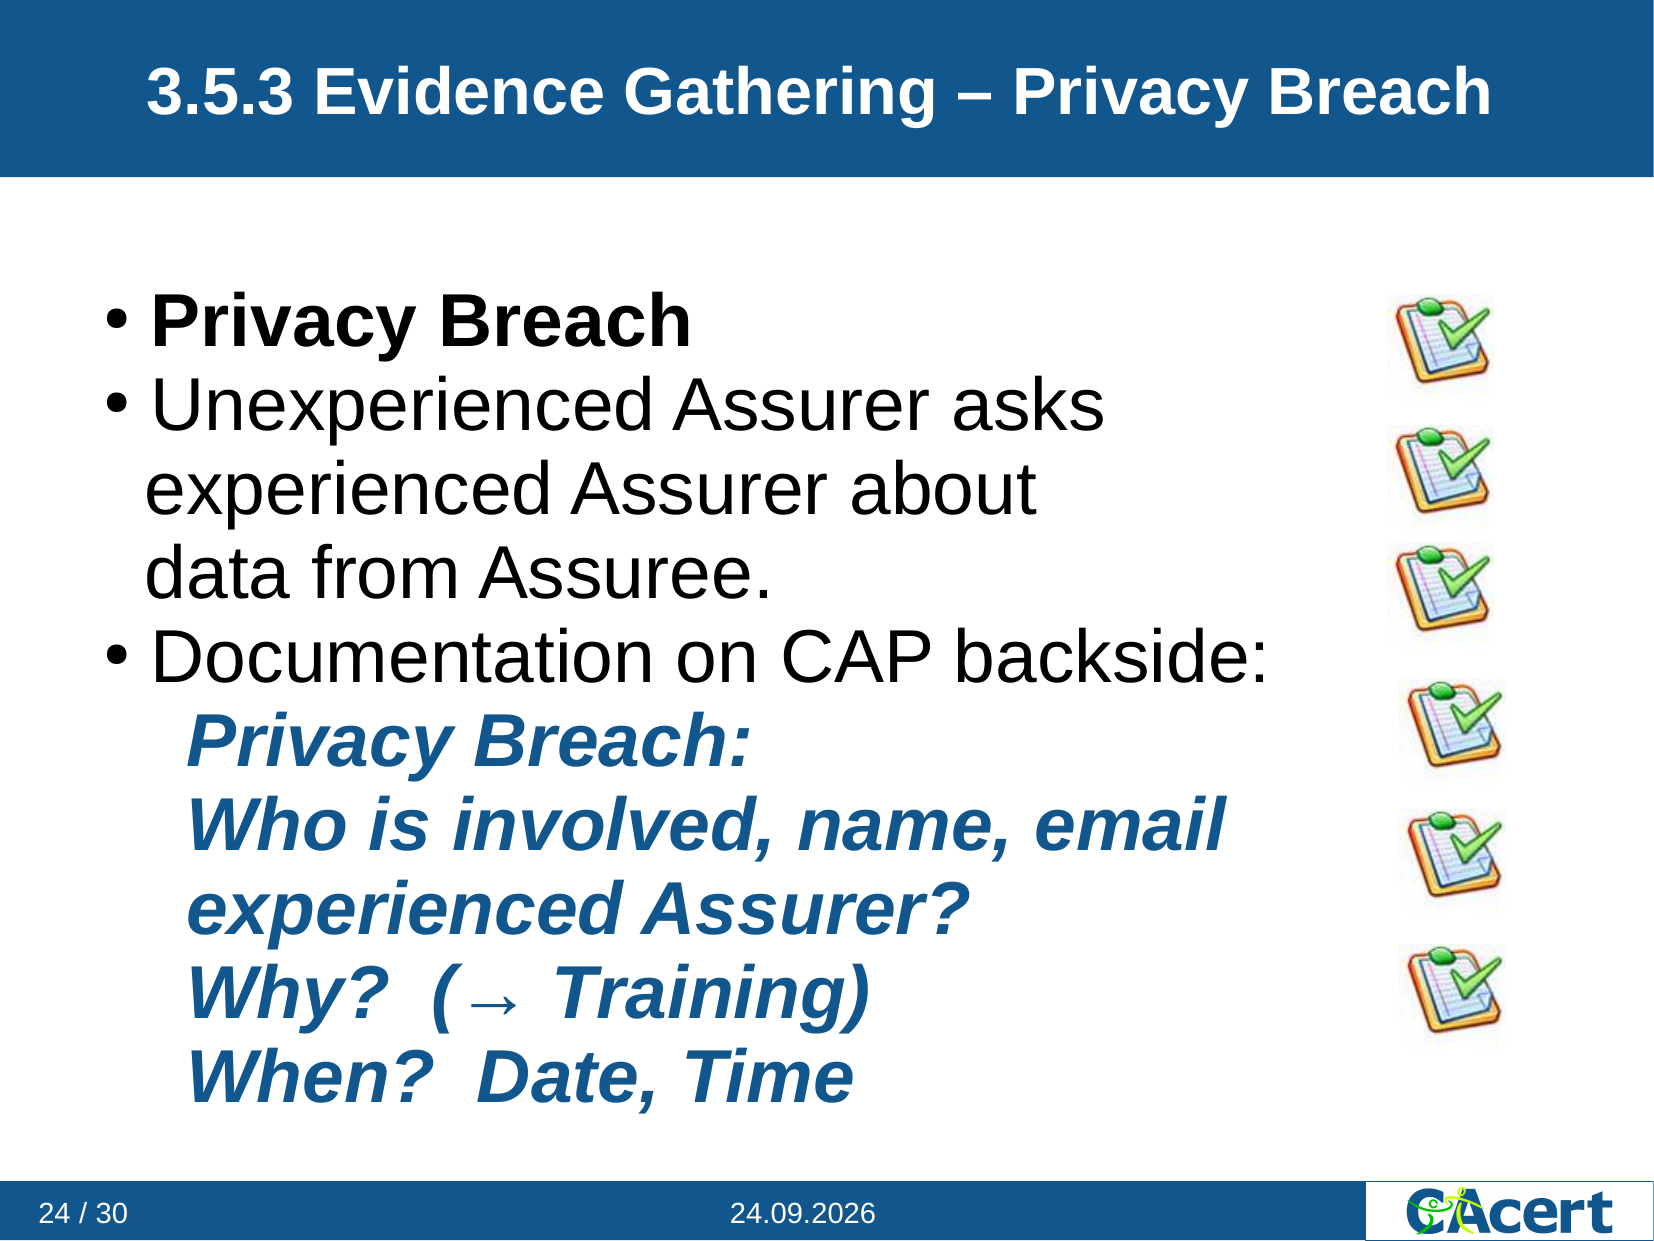

# 3.5.3 Evidence Gathering – Privacy Breach
 Privacy Breach
 Unexperienced Assurer asks
 experienced Assurer about
 data from Assuree.
 Documentation on CAP backside:
 Privacy Breach:
 Who is involved, name, email
 experienced Assurer?
 Why? (→ Training)
 When? Date, Time